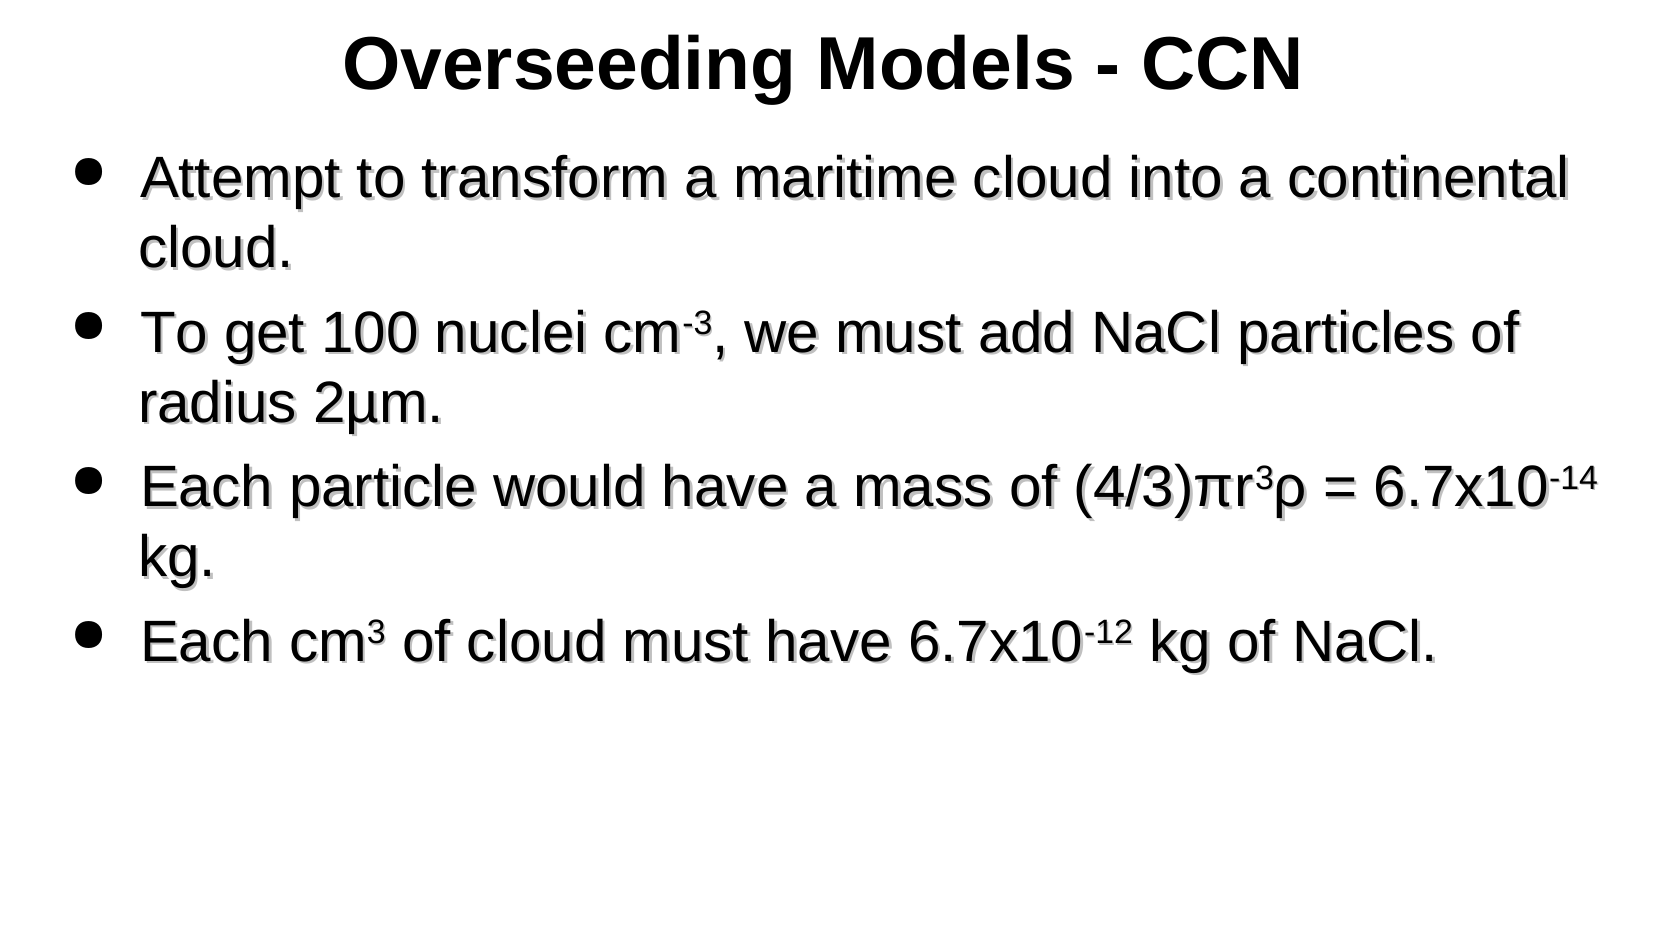

# Overseeding Models - CCN
 Attempt to transform a maritime cloud into a continental cloud.
 To get 100 nuclei cm-3, we must add NaCl particles of radius 2µm.
 Each particle would have a mass of (4/3)πr3ρ = 6.7x10-14 kg.
 Each cm3 of cloud must have 6.7x10-12 kg of NaCl.